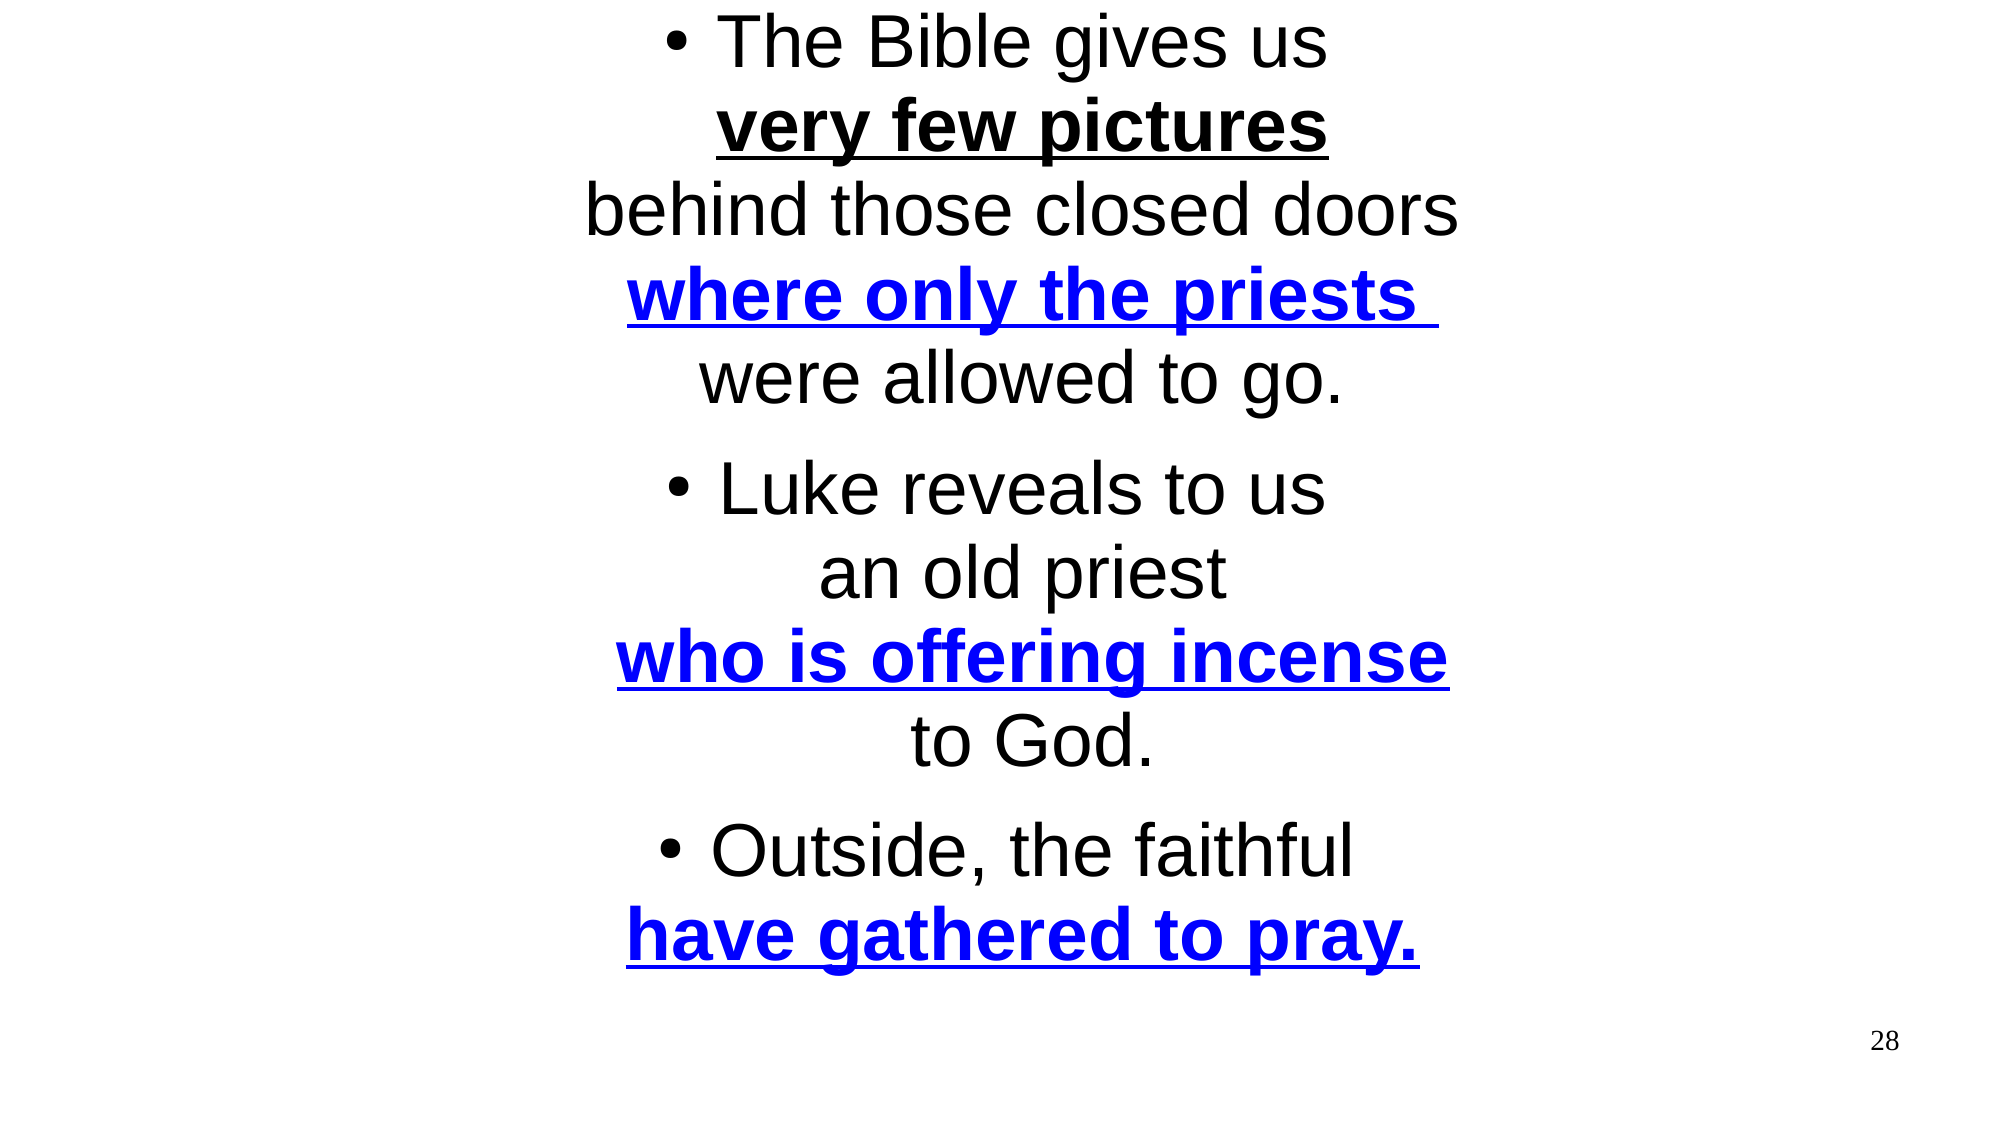

# The Bible gives us very few pictures behind those closed doors where only the priests were allowed to go.
Luke reveals to us
an old priest
who is offering incense
to God.
Outside, the faithful
have gathered to pray.
28